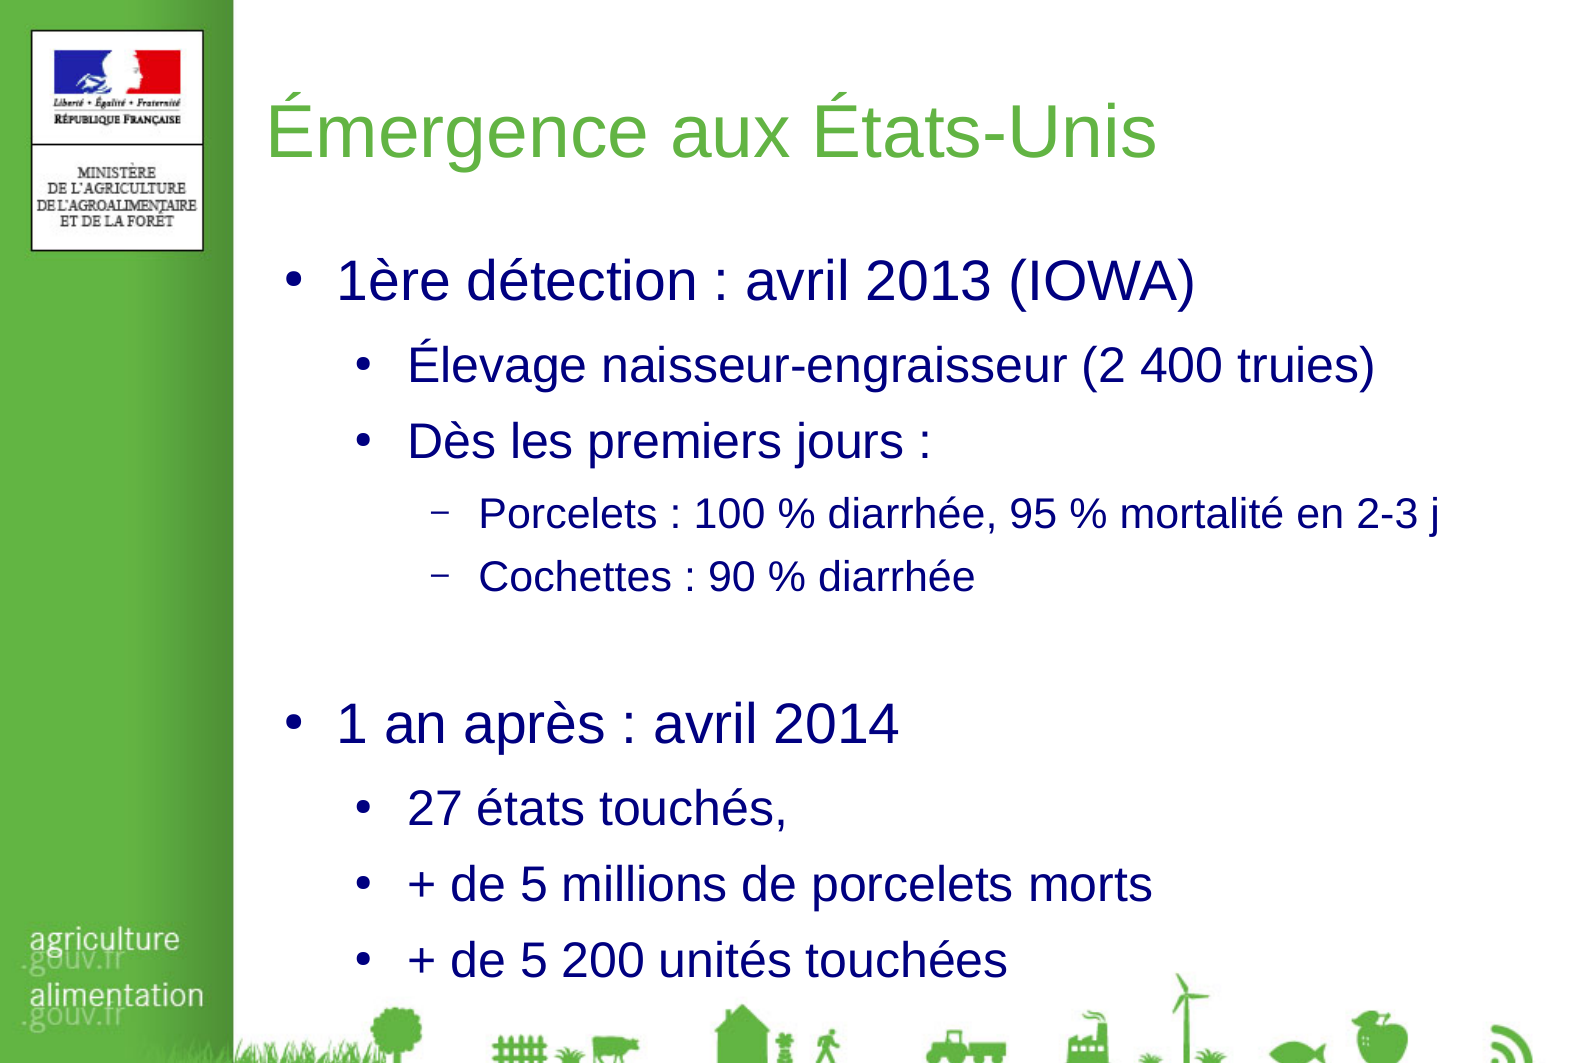

# Émergence aux États-Unis
1ère détection : avril 2013 (IOWA)
Élevage naisseur-engraisseur (2 400 truies)
Dès les premiers jours :
Porcelets : 100 % diarrhée, 95 % mortalité en 2-3 j
Cochettes : 90 % diarrhée
1 an après : avril 2014
27 états touchés,
+ de 5 millions de porcelets morts
+ de 5 200 unités touchées